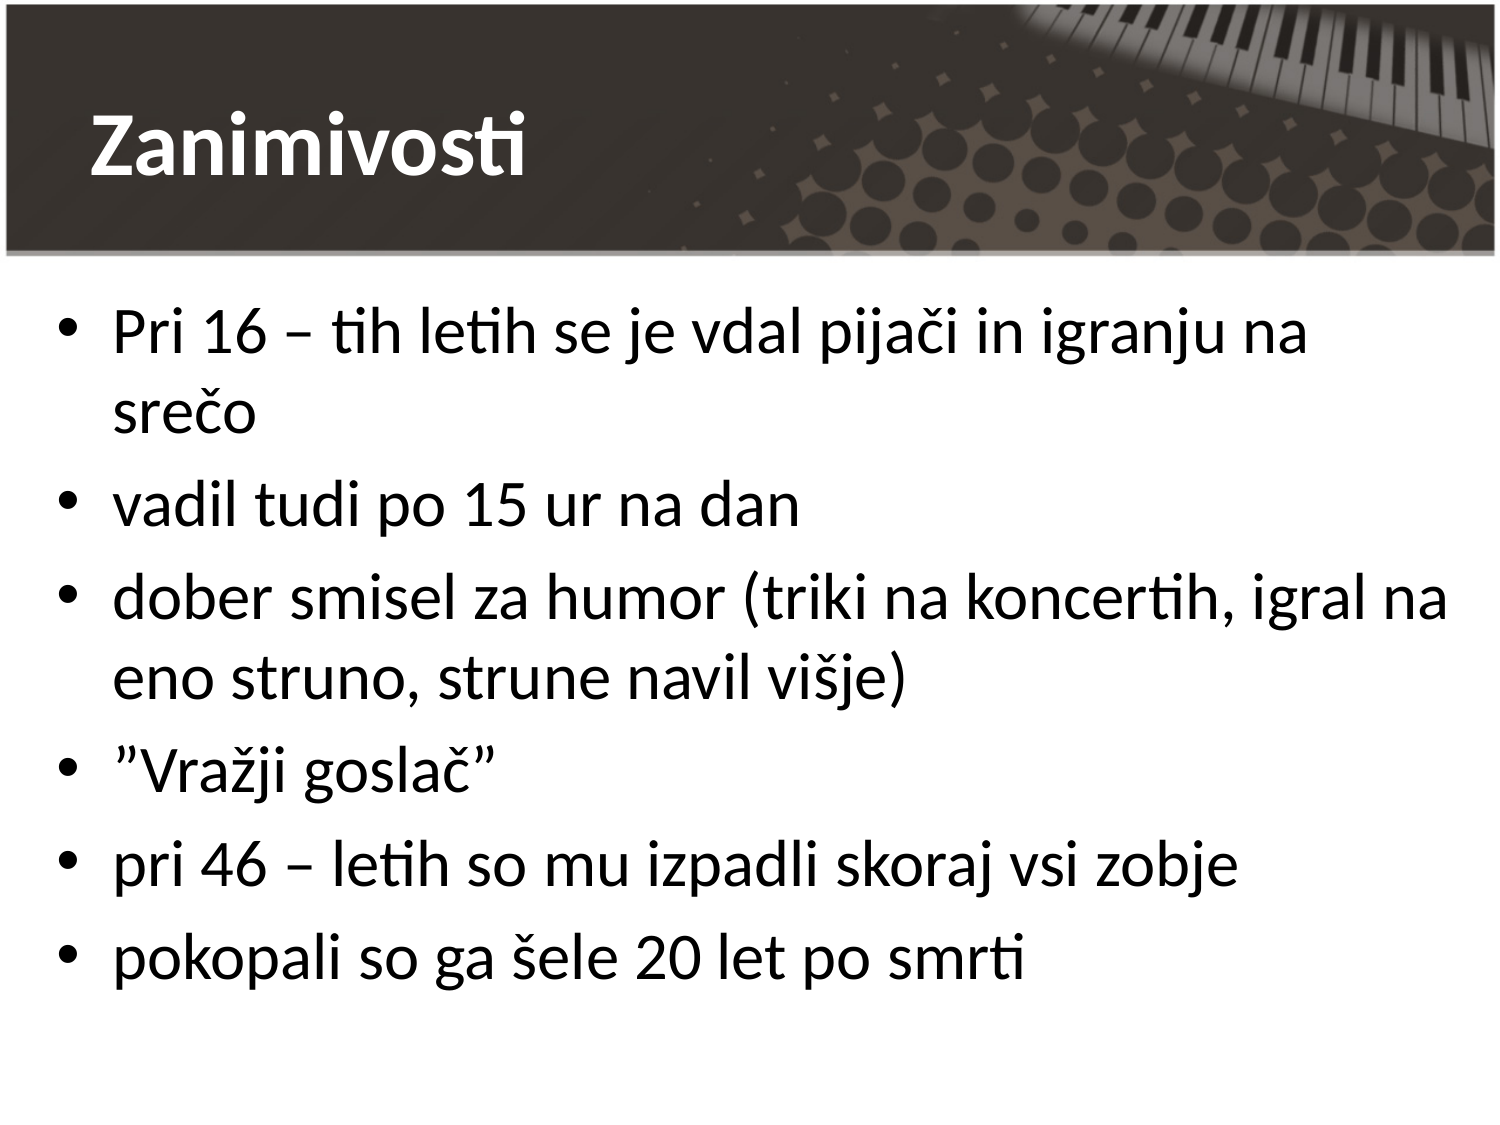

# Zanimivosti
Pri 16 – tih letih se je vdal pijači in igranju na srečo
vadil tudi po 15 ur na dan
dober smisel za humor (triki na koncertih, igral na eno struno, strune navil višje)
”Vražji goslač”
pri 46 – letih so mu izpadli skoraj vsi zobje
pokopali so ga šele 20 let po smrti